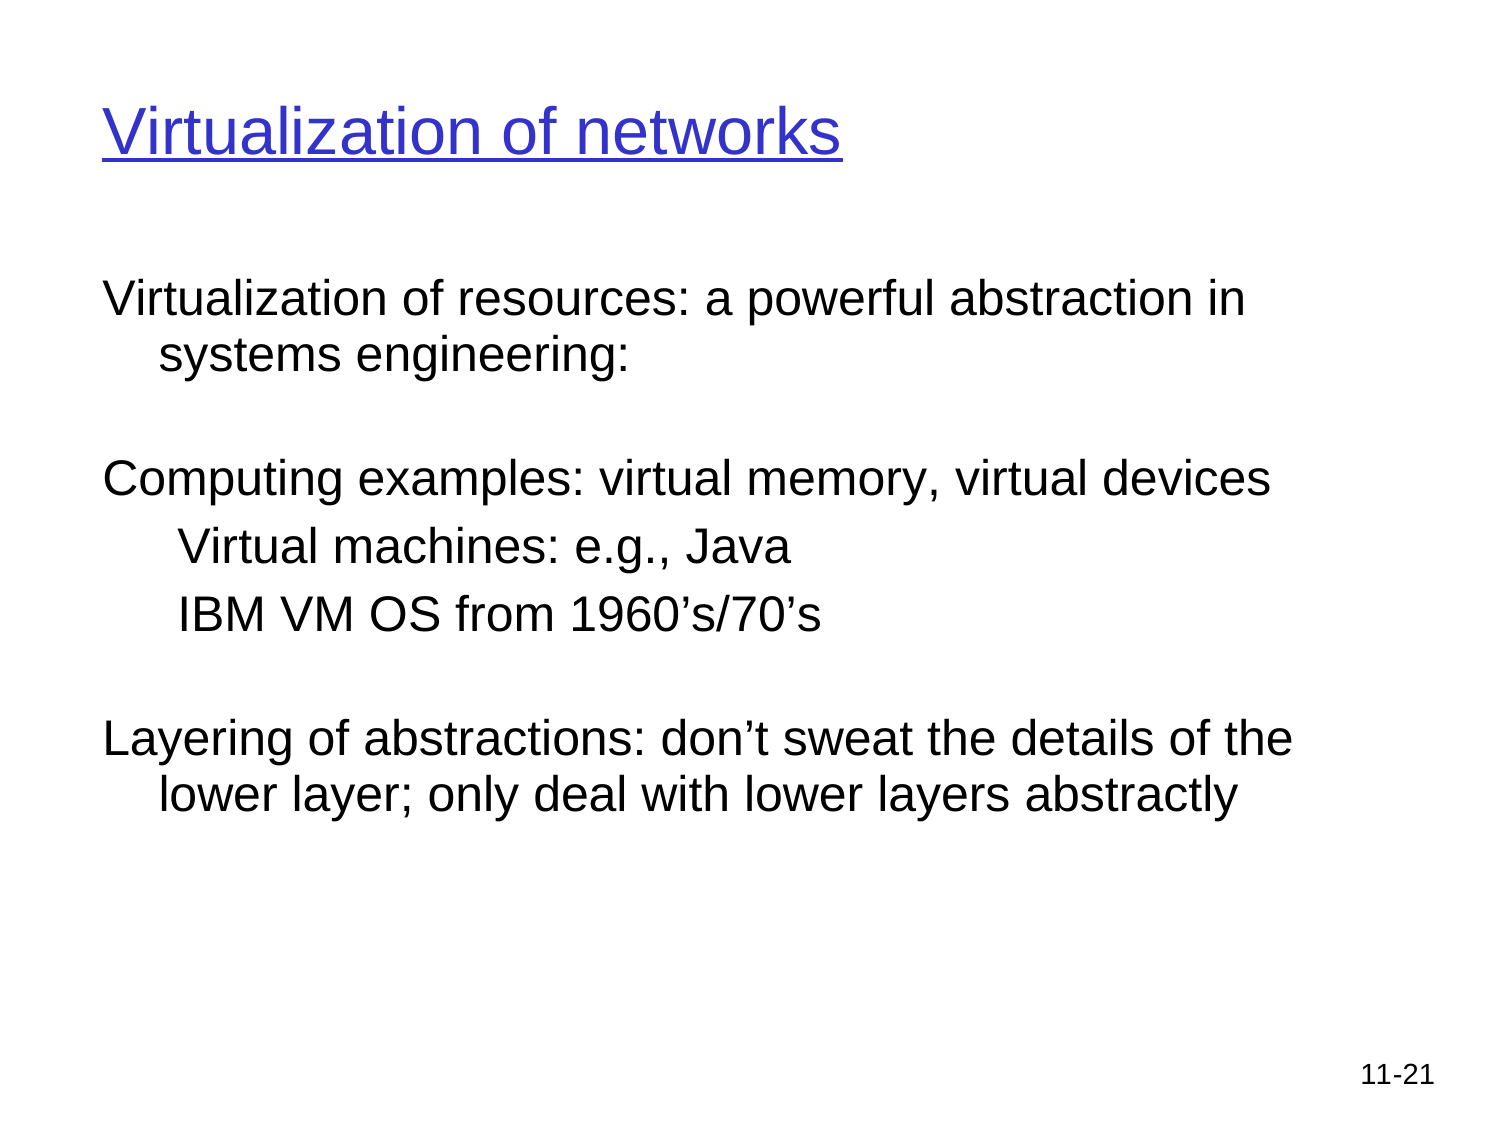

# Virtualization of networks
Virtualization of resources: a powerful abstraction in systems engineering:
Computing examples: virtual memory, virtual devices
Virtual machines: e.g., Java
IBM VM OS from 1960’s/70’s
Layering of abstractions: don’t sweat the details of the lower layer; only deal with lower layers abstractly
21